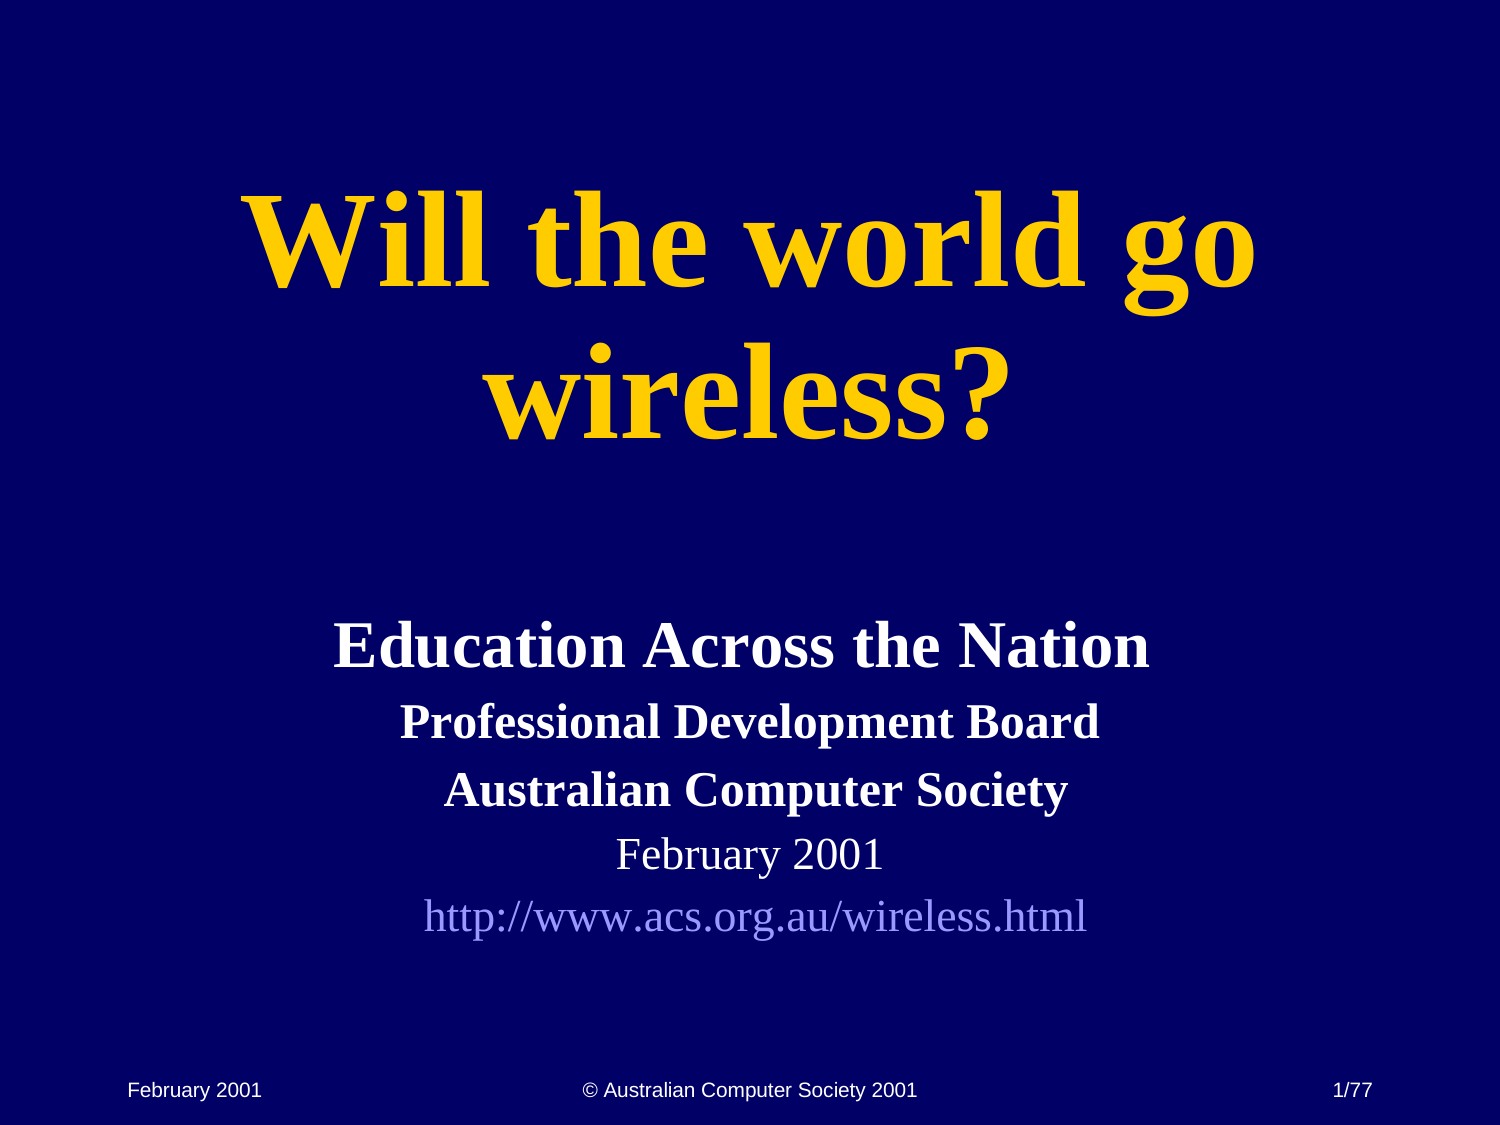

Will the world go wireless?
# Education Across the Nation
Professional Development Board
 Australian Computer Society
February 2001
 http://www.acs.org.au/wireless.html
February 2001
© Australian Computer Society 2001
1